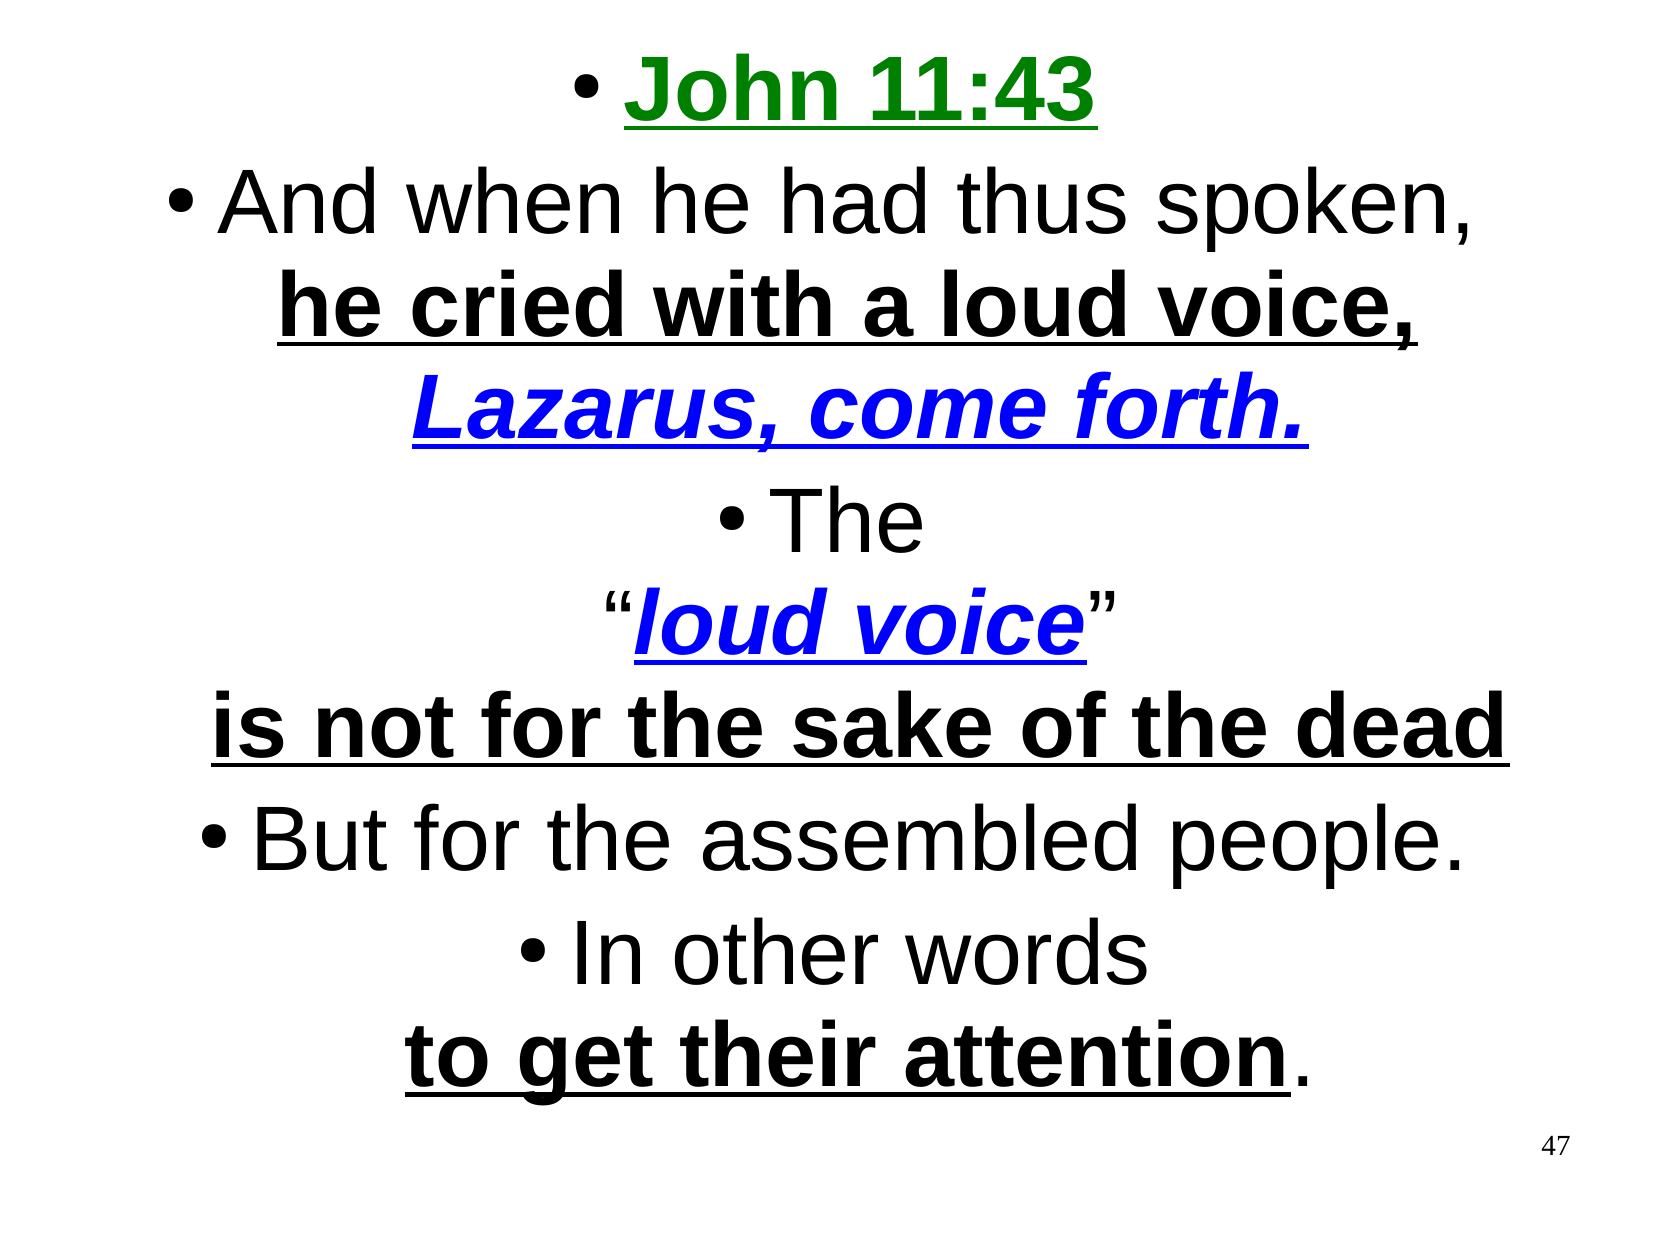

# John 11:43
And when he had thus spoken,
he cried with a loud voice,
Lazarus, come forth.
The
“loud voice”
is not for the sake of the dead
But for the assembled people.
In other words
to get their attention.
47